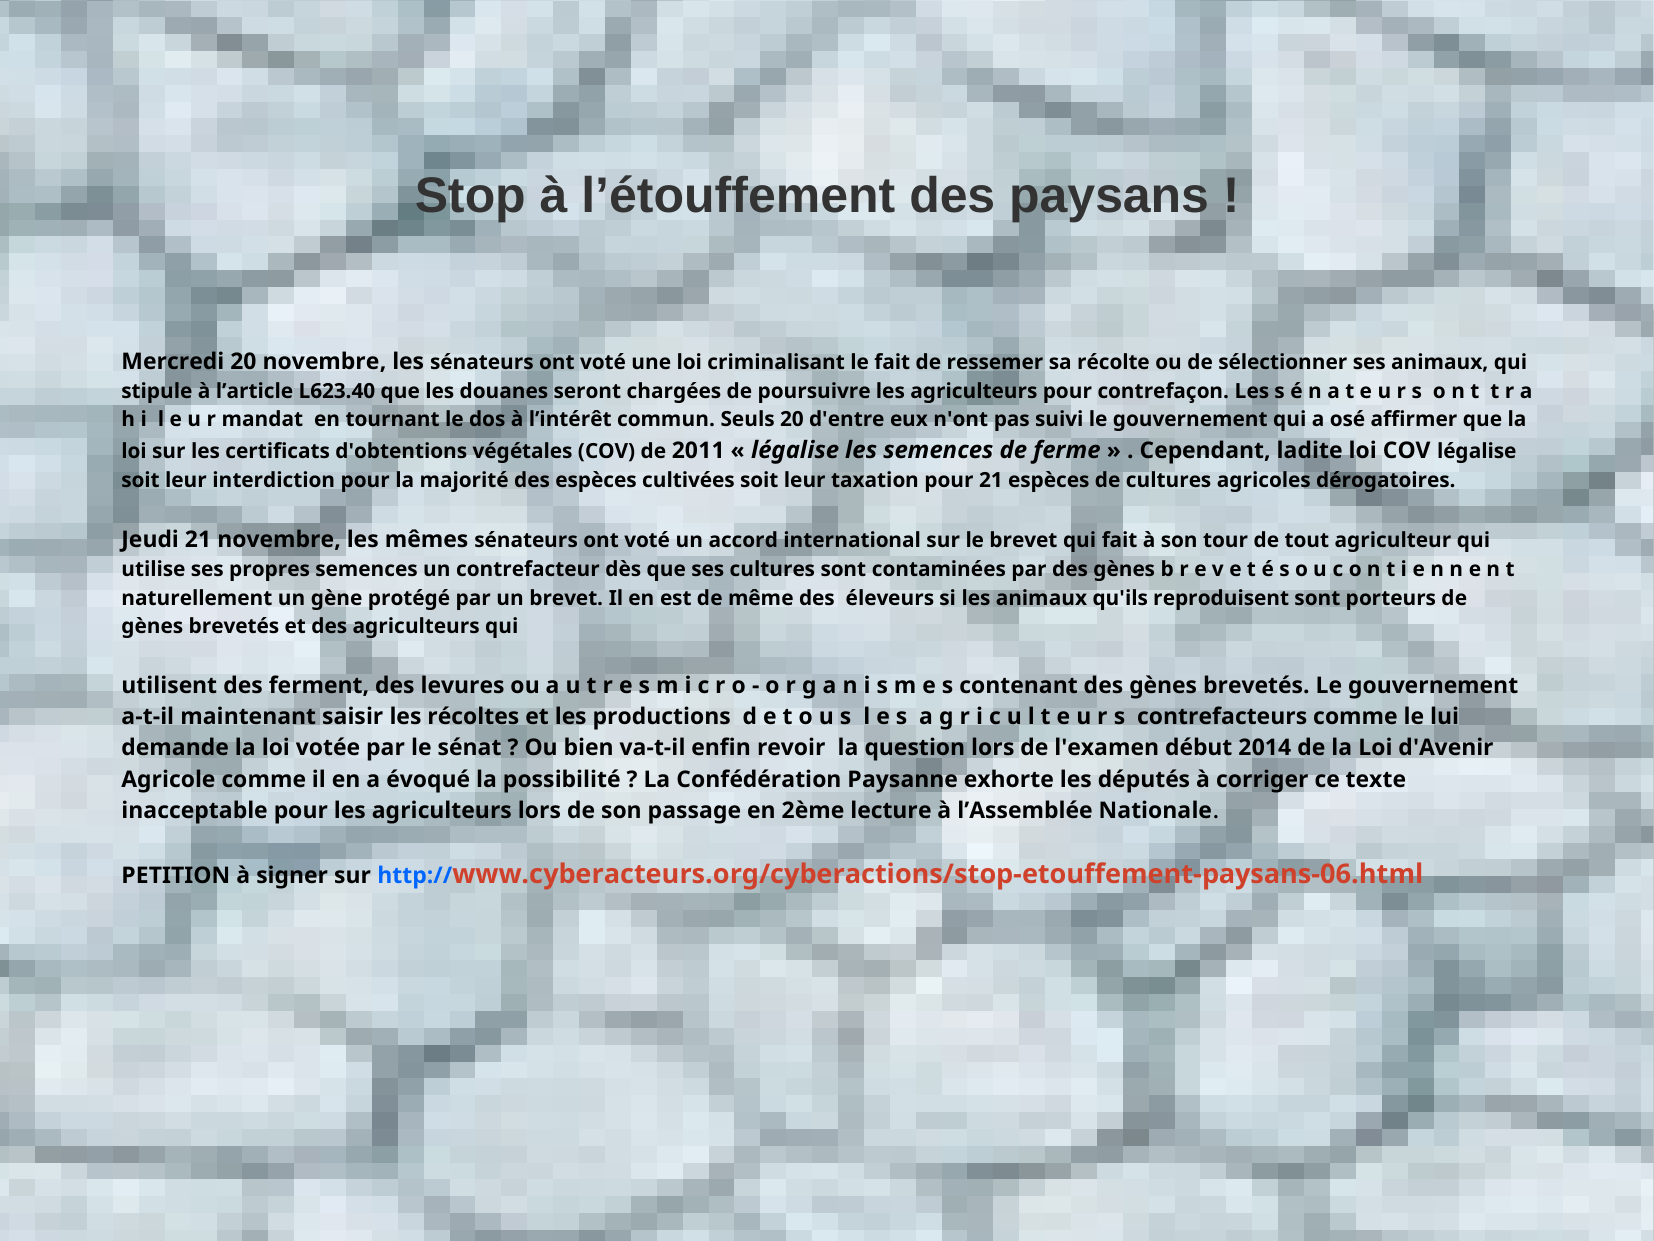

# Stop à l’étouffement des paysans !
Mercredi 20 novembre, les sénateurs ont voté une loi criminalisant le fait de ressemer sa récolte ou de sélectionner ses animaux, qui stipule à l’article L623.40 que les douanes seront chargées de poursuivre les agriculteurs pour contrefaçon. Les s é n a t e u r s o n t t r a h i l e u r mandat en tournant le dos à l’intérêt commun. Seuls 20 d'entre eux n'ont pas suivi le gouvernement qui a osé affirmer que la loi sur les certificats d'obtentions végétales (COV) de 2011 « légalise les semences de ferme » . Cependant, ladite loi COV légalise soit leur interdiction pour la majorité des espèces cultivées soit leur taxation pour 21 espèces de cultures agricoles dérogatoires.
Jeudi 21 novembre, les mêmes sénateurs ont voté un accord international sur le brevet qui fait à son tour de tout agriculteur qui utilise ses propres semences un contrefacteur dès que ses cultures sont contaminées par des gènes b r e v e t é s o u c o n t i e n n e n t naturellement un gène protégé par un brevet. Il en est de même des éleveurs si les animaux qu'ils reproduisent sont porteurs de gènes brevetés et des agriculteurs qui
utilisent des ferment, des levures ou a u t r e s m i c r o - o r g a n i s m e s contenant des gènes brevetés. Le gouvernement a-t-il maintenant saisir les récoltes et les productions d e t o u s l e s a g r i c u l t e u r s contrefacteurs comme le lui demande la loi votée par le sénat ? Ou bien va-t-il enfin revoir la question lors de l'examen début 2014 de la Loi d'Avenir Agricole comme il en a évoqué la possibilité ? La Confédération Paysanne exhorte les députés à corriger ce texte inacceptable pour les agriculteurs lors de son passage en 2ème lecture à l’Assemblée Nationale.
PETITION à signer sur http://www.cyberacteurs.org/cyberactions/stop-etouffement-paysans-06.html